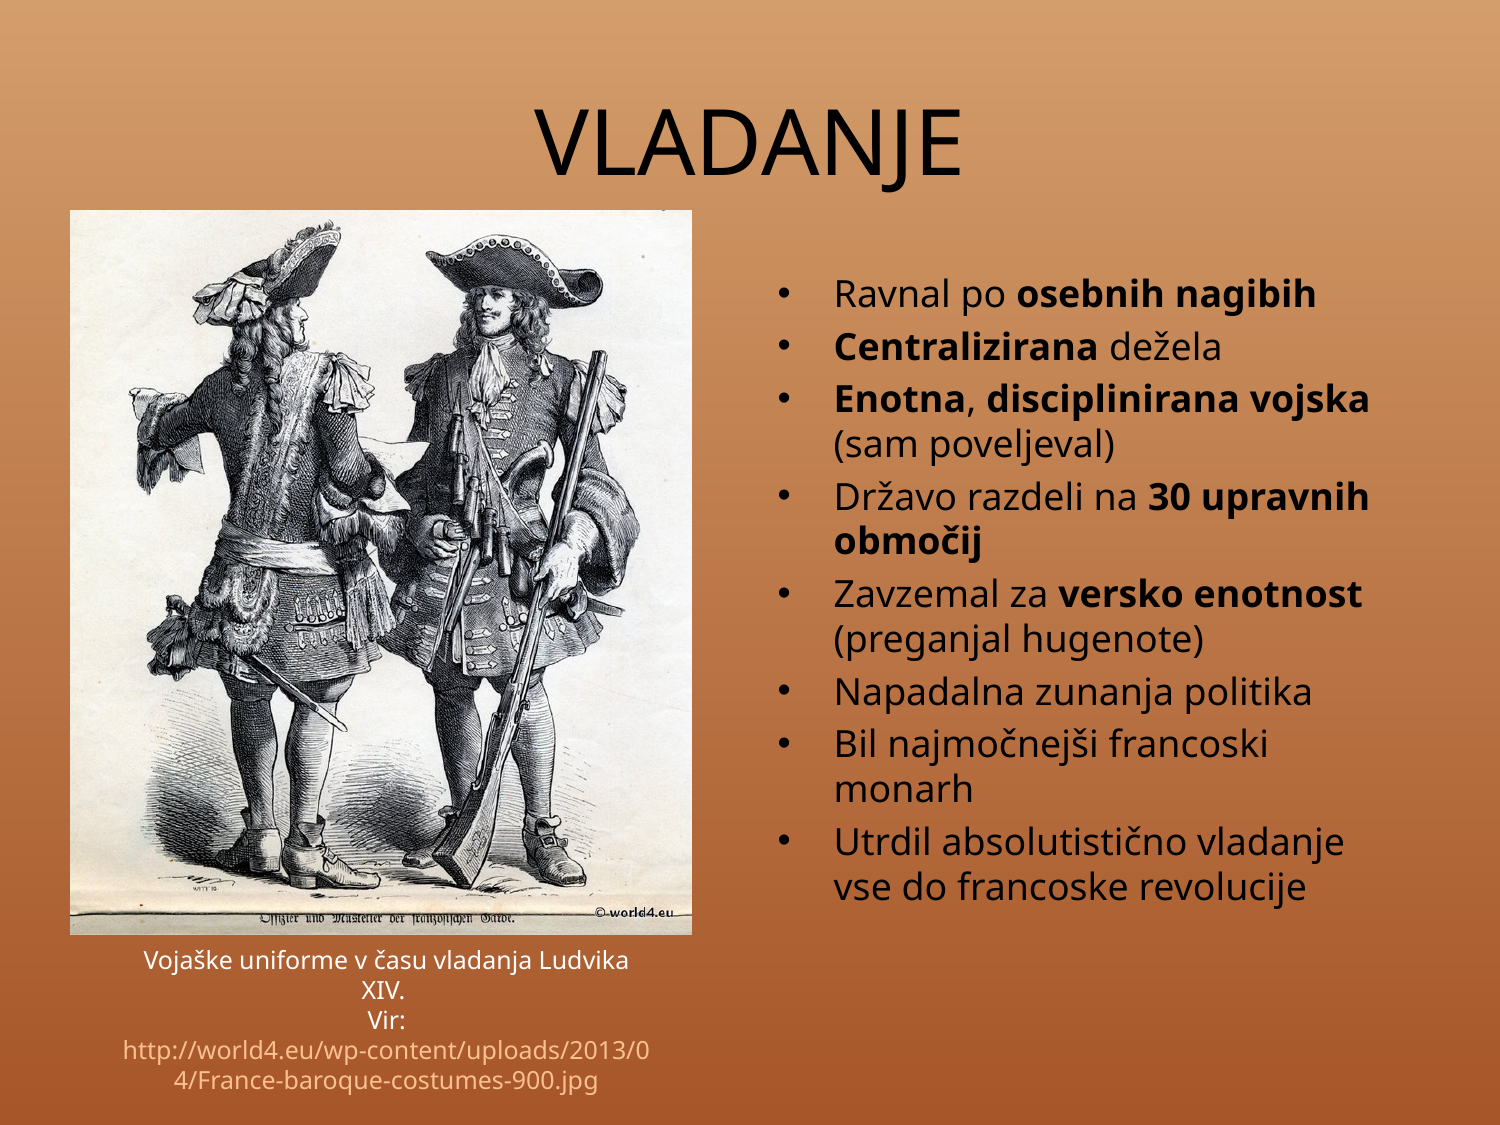

# VLADANJE
Ravnal po osebnih nagibih
Centralizirana dežela
Enotna, disciplinirana vojska (sam poveljeval)
Državo razdeli na 30 upravnih območij
Zavzemal za versko enotnost (preganjal hugenote)
Napadalna zunanja politika
Bil najmočnejši francoski monarh
Utrdil absolutistično vladanje vse do francoske revolucije
Vojaške uniforme v času vladanja Ludvika XIV.
Vir: http://world4.eu/wp-content/uploads/2013/04/France-baroque-costumes-900.jpg